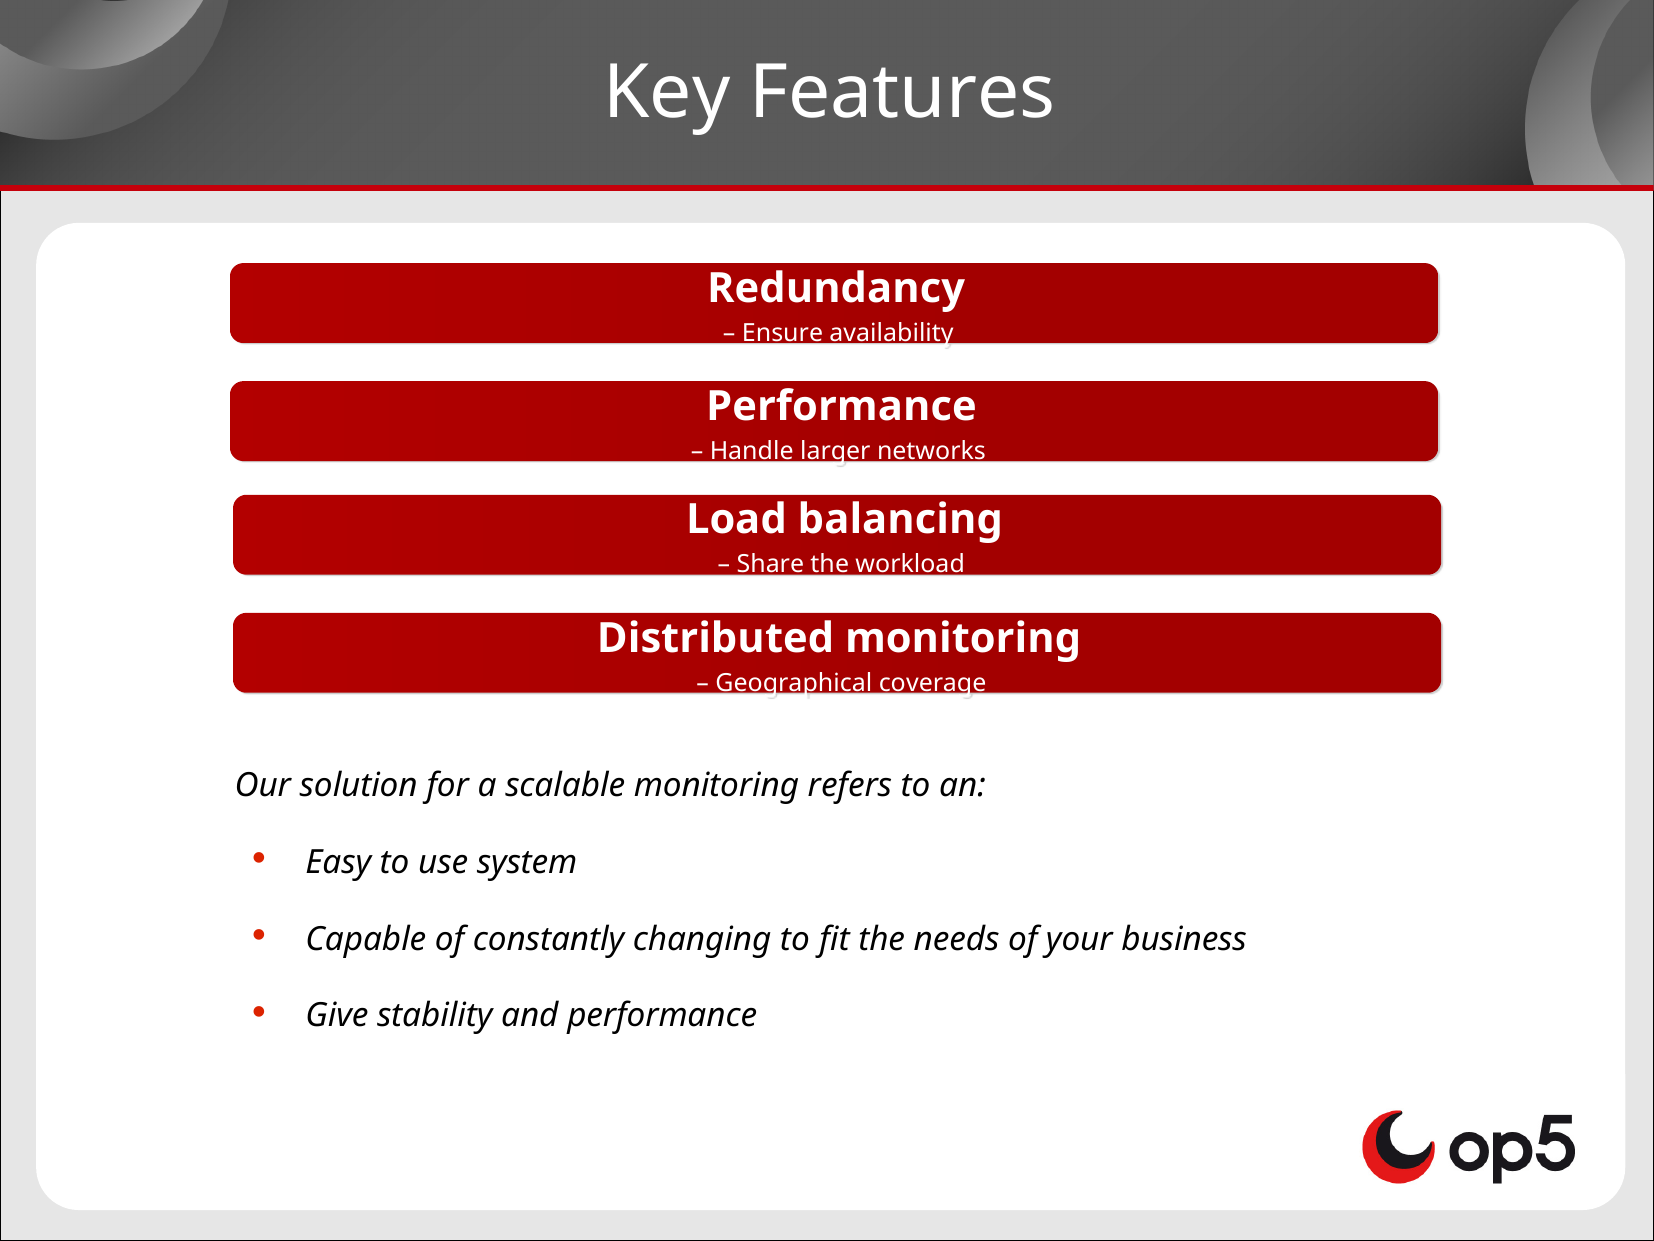

# Key Features
Redundancy
– Ensure availability
Performance
– Handle larger networks
Load balancing
– Share the workload
Distributed monitoring
– Geographical coverage
Our solution for a scalable monitoring refers to an:
Easy to use system
Capable of constantly changing to fit the needs of your business
Give stability and performance